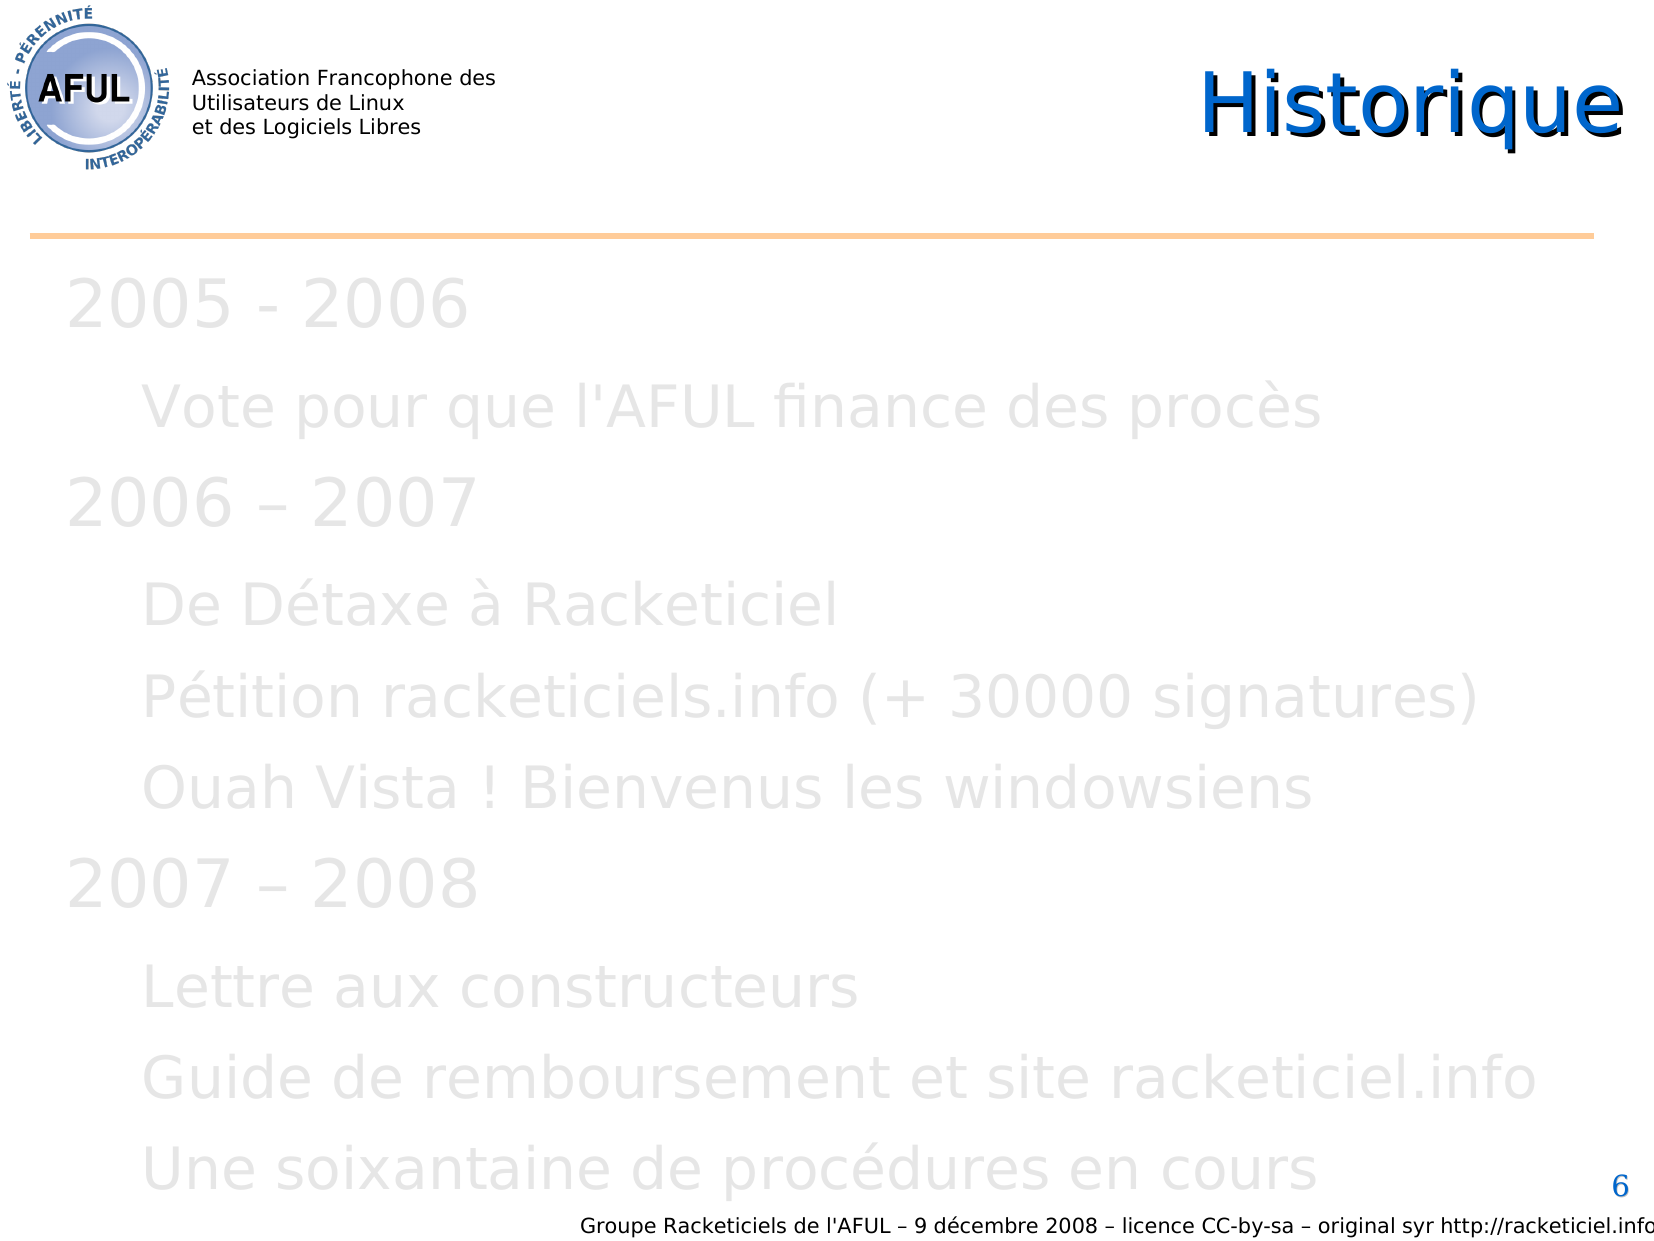

# Historique
2005 - 2006
Vote pour que l'AFUL finance des procès
2006 – 2007
De Détaxe à Racketiciel
Pétition racketiciels.info (+ 30000 signatures)
Ouah Vista ! Bienvenus les windowsiens
2007 – 2008
Lettre aux constructeurs
Guide de remboursement et site racketiciel.info
Une soixantaine de procédures en cours
6
Groupe Racketiciels de l'AFUL – 9 décembre 2008 – licence CC-by-sa – original syr http://racketiciel.info